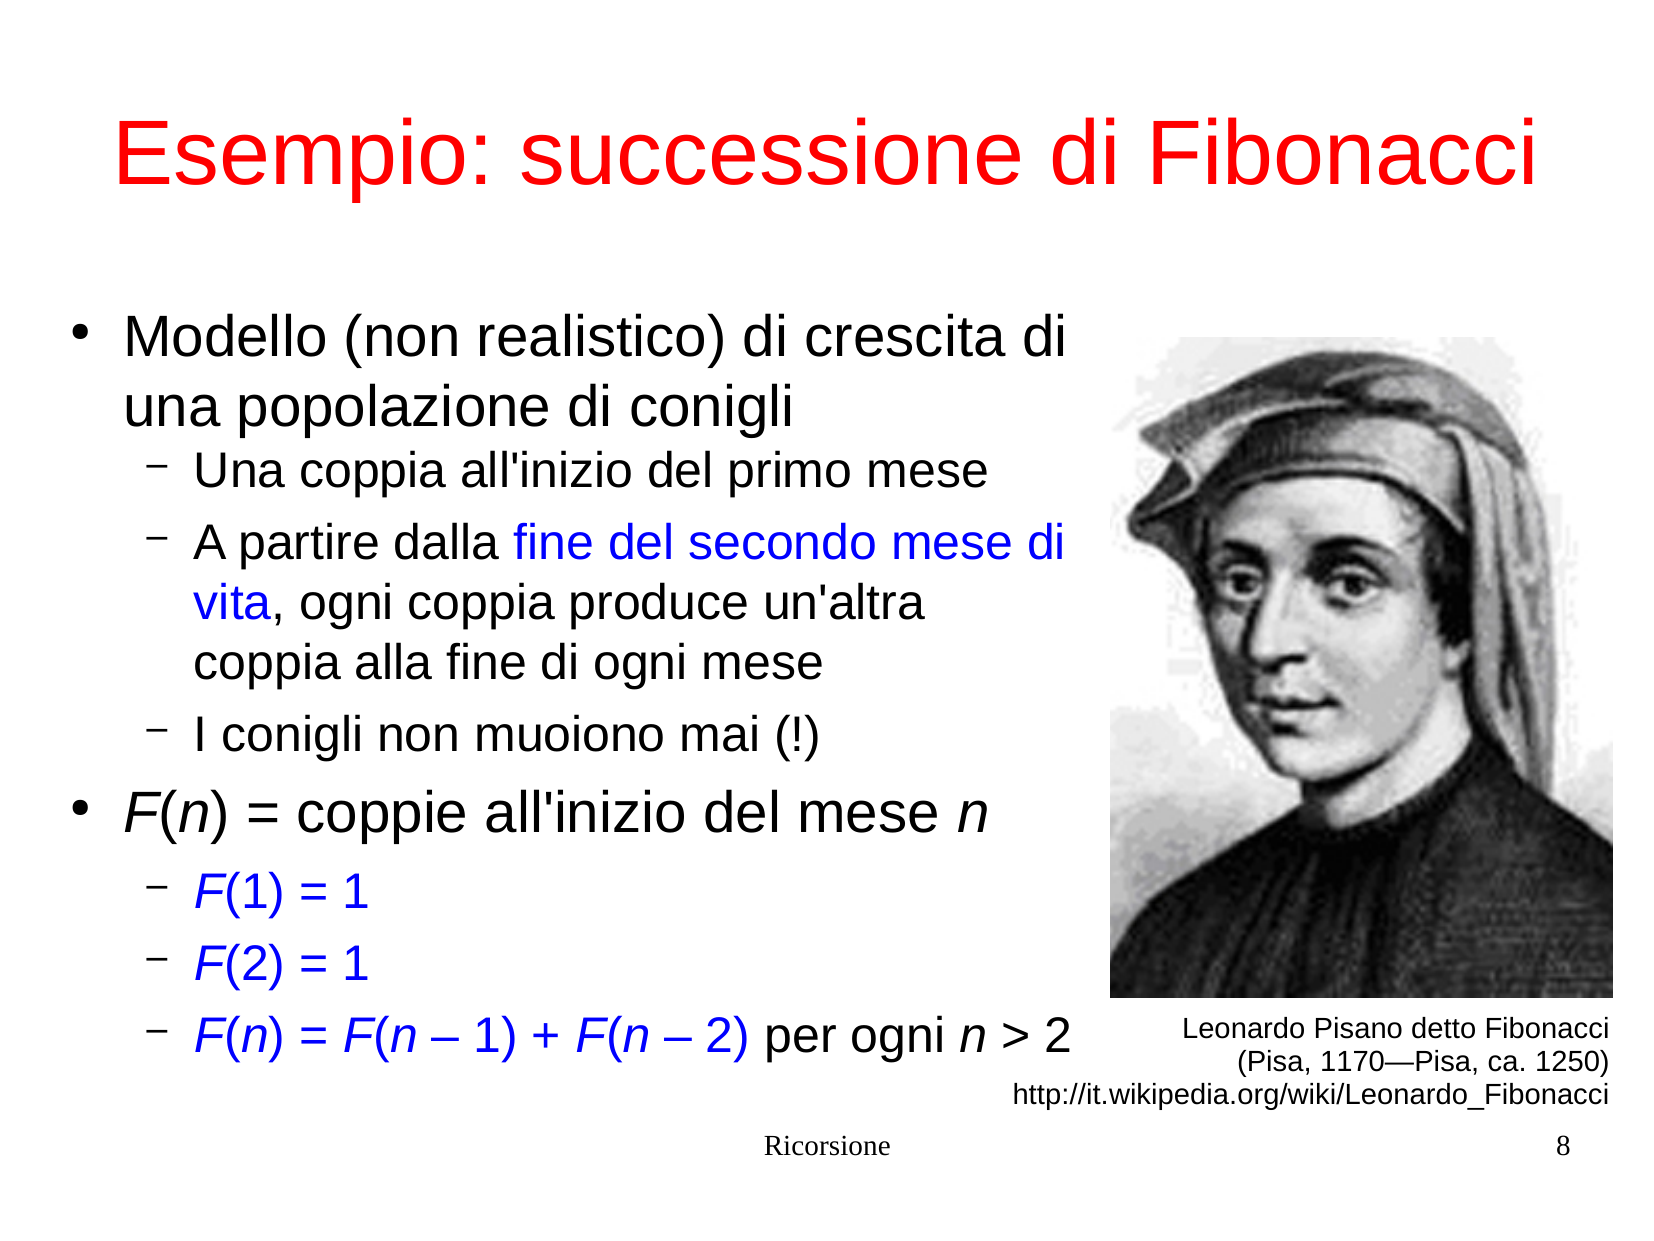

# Esempio: successione di Fibonacci
Modello (non realistico) di crescita di una popolazione di conigli
Una coppia all'inizio del primo mese
A partire dalla fine del secondo mese di vita, ogni coppia produce un'altra coppia alla fine di ogni mese
I conigli non muoiono mai (!)
F(n) = coppie all'inizio del mese n
F(1) = 1
F(2) = 1
F(n) = F(n – 1) + F(n – 2) per ogni n > 2
Leonardo Pisano detto Fibonacci
(Pisa, 1170—Pisa, ca. 1250)
http://it.wikipedia.org/wiki/Leonardo_Fibonacci
Ricorsione
8